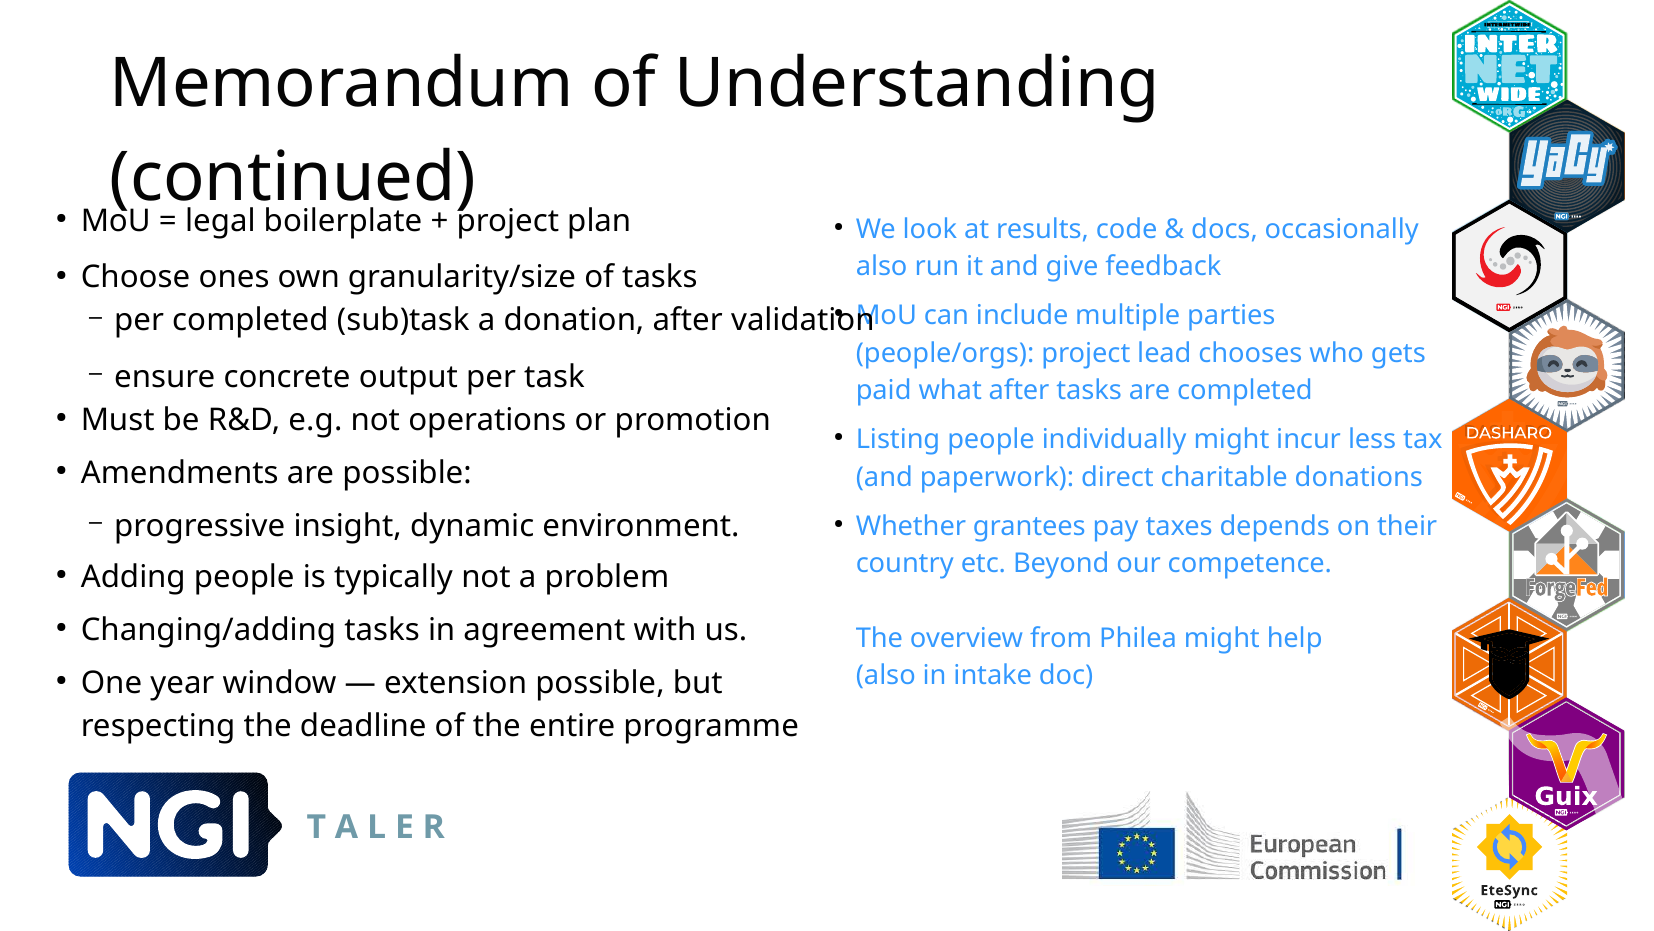

# Memorandum of Understanding (continued)
MoU = legal boilerplate + project plan
Choose ones own granularity/size of tasks
per completed (sub)task a donation, after validation
ensure concrete output per task
Must be R&D, e.g. not operations or promotion
Amendments are possible:
progressive insight, dynamic environment.
Adding people is typically not a problem
Changing/adding tasks in agreement with us.
One year window — extension possible, but
respecting the deadline of the entire programme
We look at results, code & docs, occasionally also run it and give feedback
MoU can include multiple parties (people/orgs): project lead chooses who gets paid what after tasks are completed
Listing people individually might incur less tax (and paperwork): direct charitable donations
Whether grantees pay taxes depends on their country etc. Beyond our competence.
The overview from Philea might help
(also in intake doc)